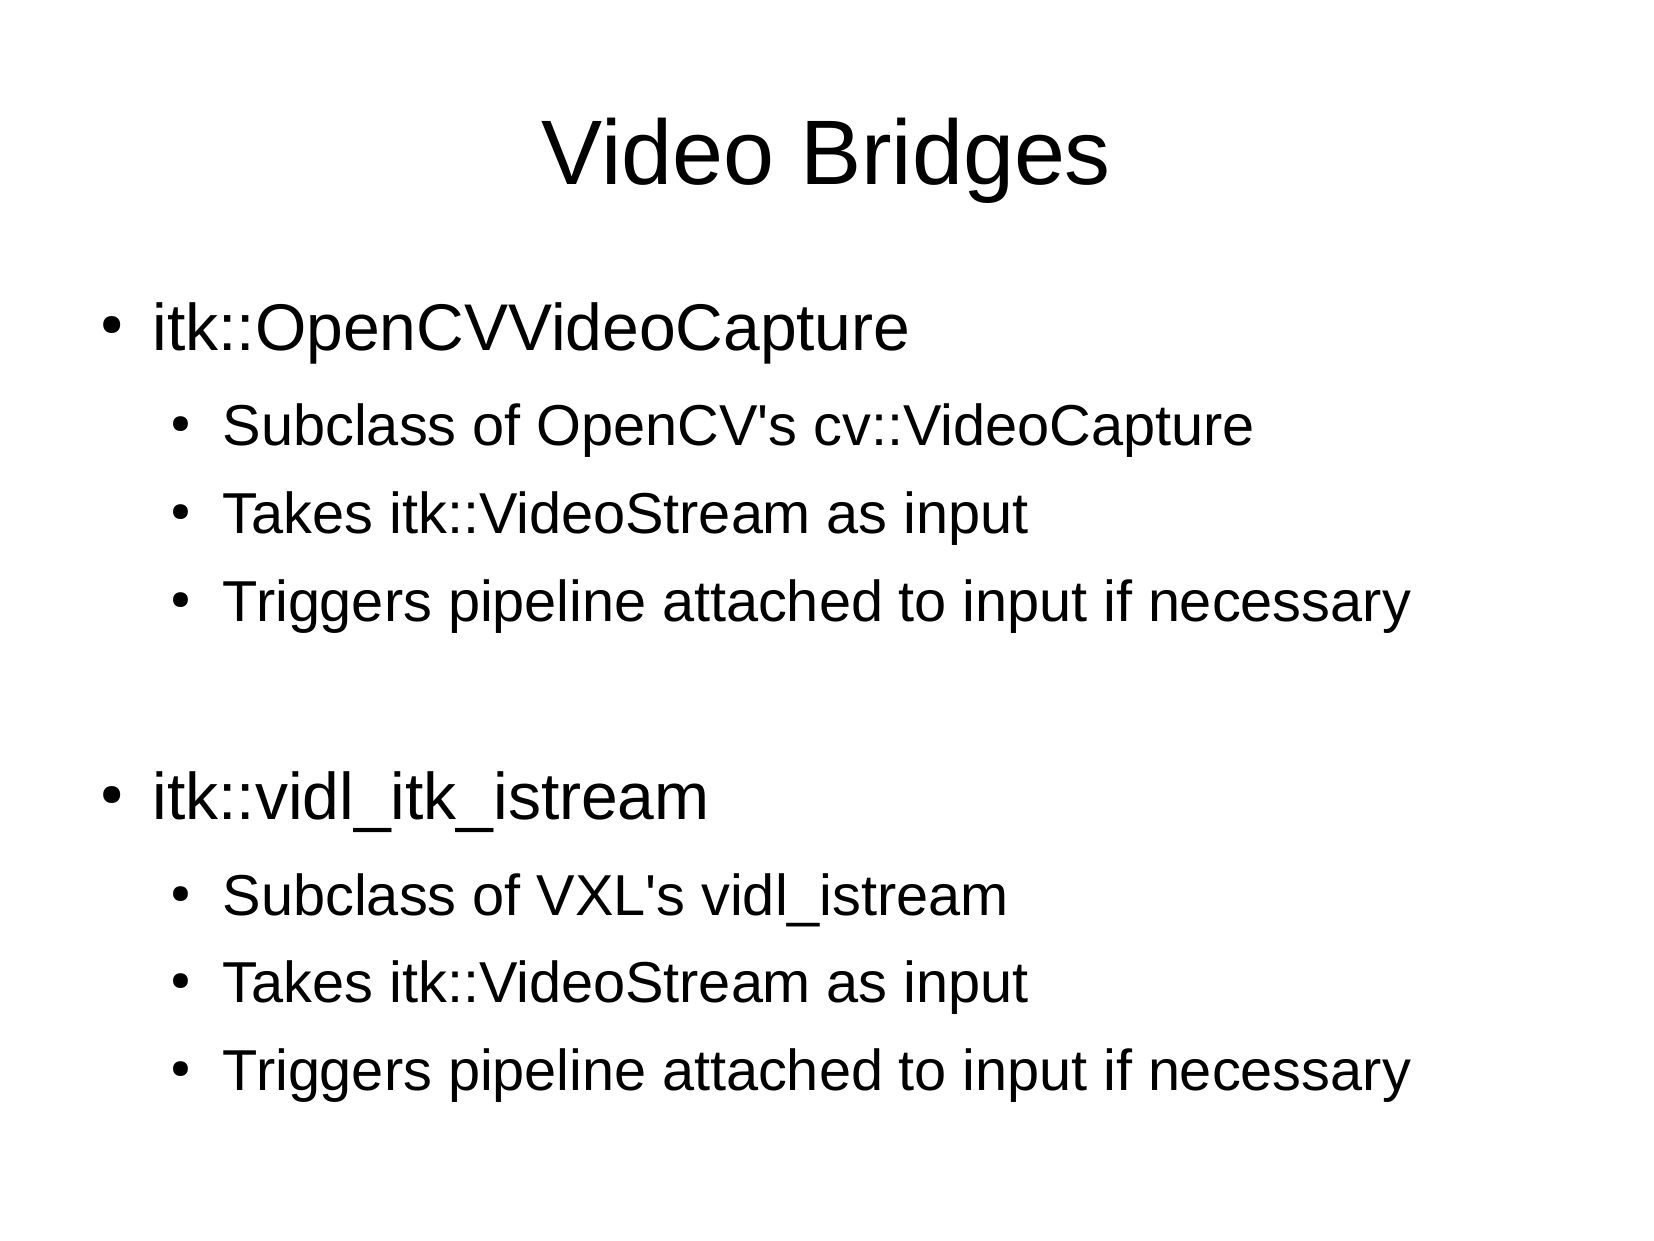

# Video Bridges
itk::OpenCVVideoCapture
Subclass of OpenCV's cv::VideoCapture
Takes itk::VideoStream as input
Triggers pipeline attached to input if necessary
itk::vidl_itk_istream
Subclass of VXL's vidl_istream
Takes itk::VideoStream as input
Triggers pipeline attached to input if necessary